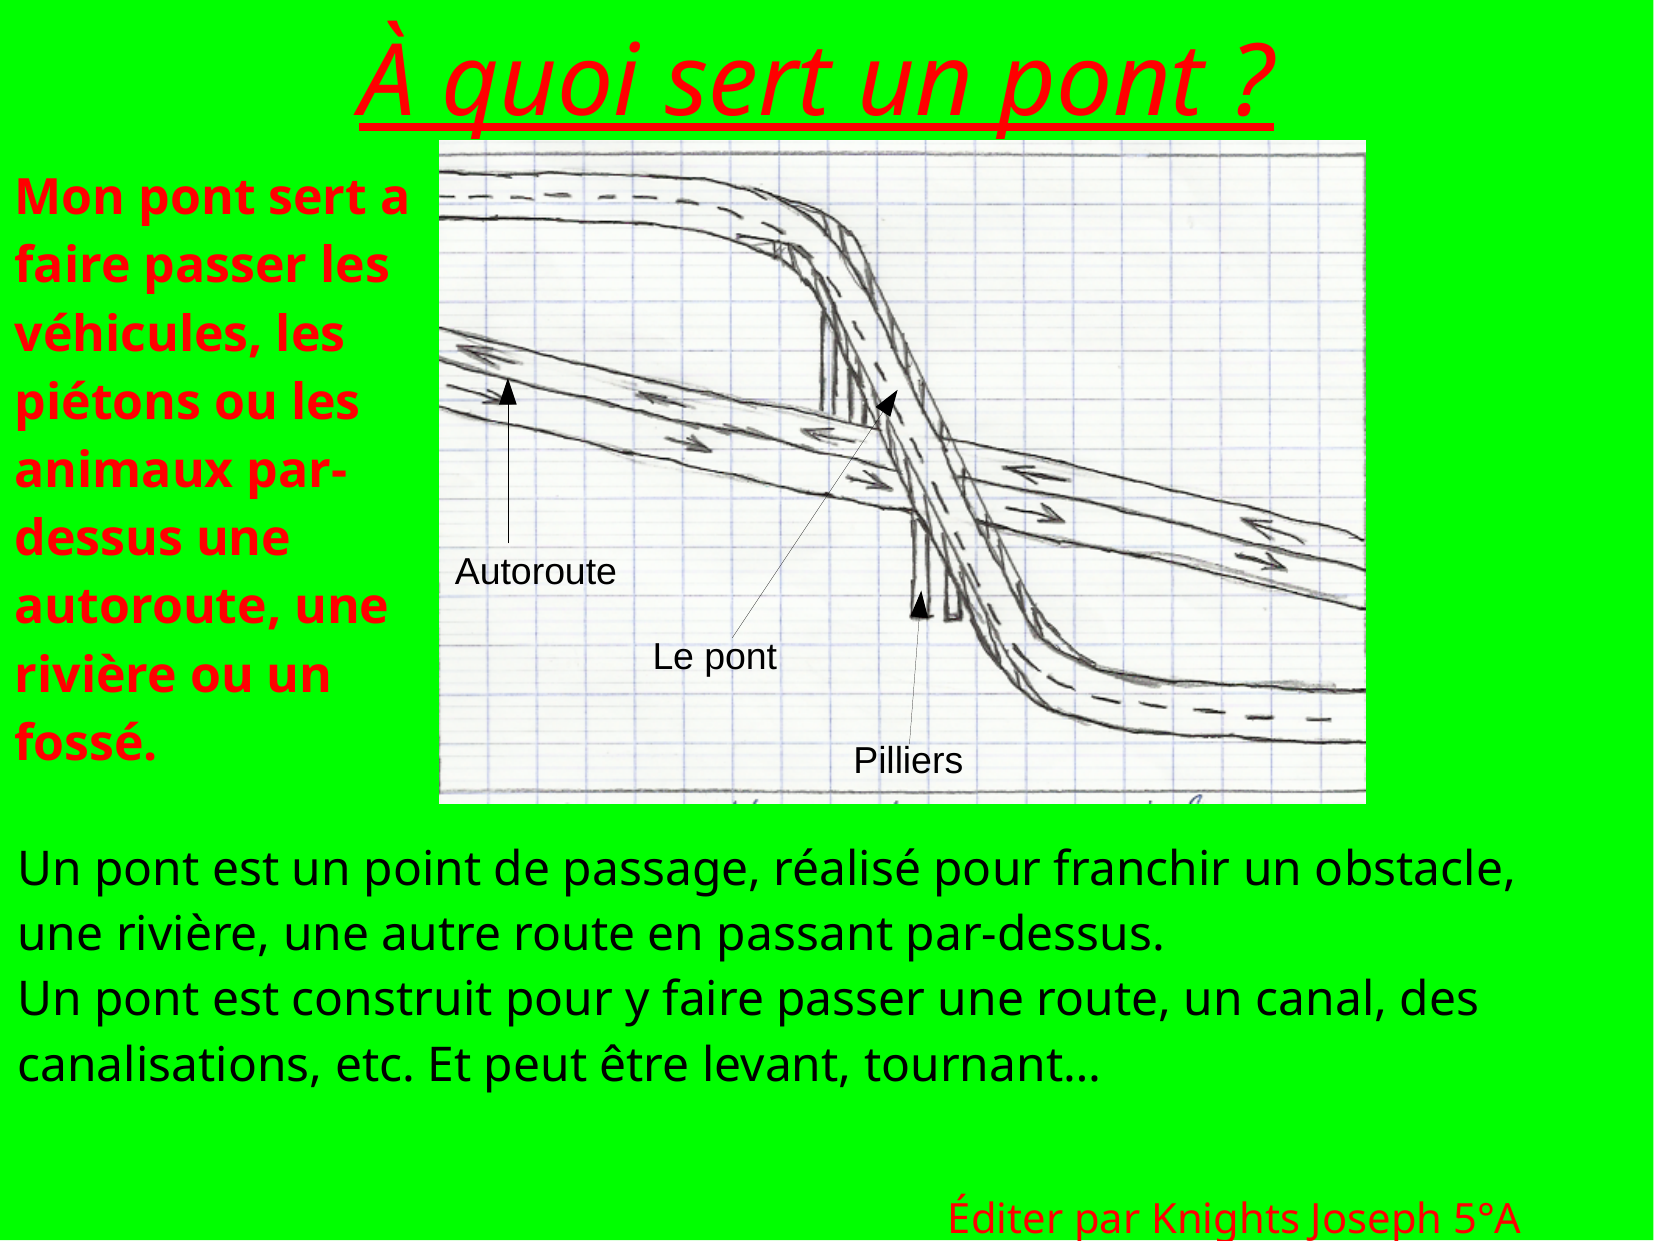

À quoi sert un pont ?
Mon pont sert a faire passer les véhicules, les piétons ou les animaux par-dessus une autoroute, une rivière ou un fossé.
Autoroute
Le pont
Pilliers
Un pont est un point de passage, réalisé pour franchir un obstacle, une rivière, une autre route en passant par-dessus.
Un pont est construit pour y faire passer une route, un canal, des canalisations, etc. Et peut être levant, tournant…
Éditer par Knights Joseph 5°A